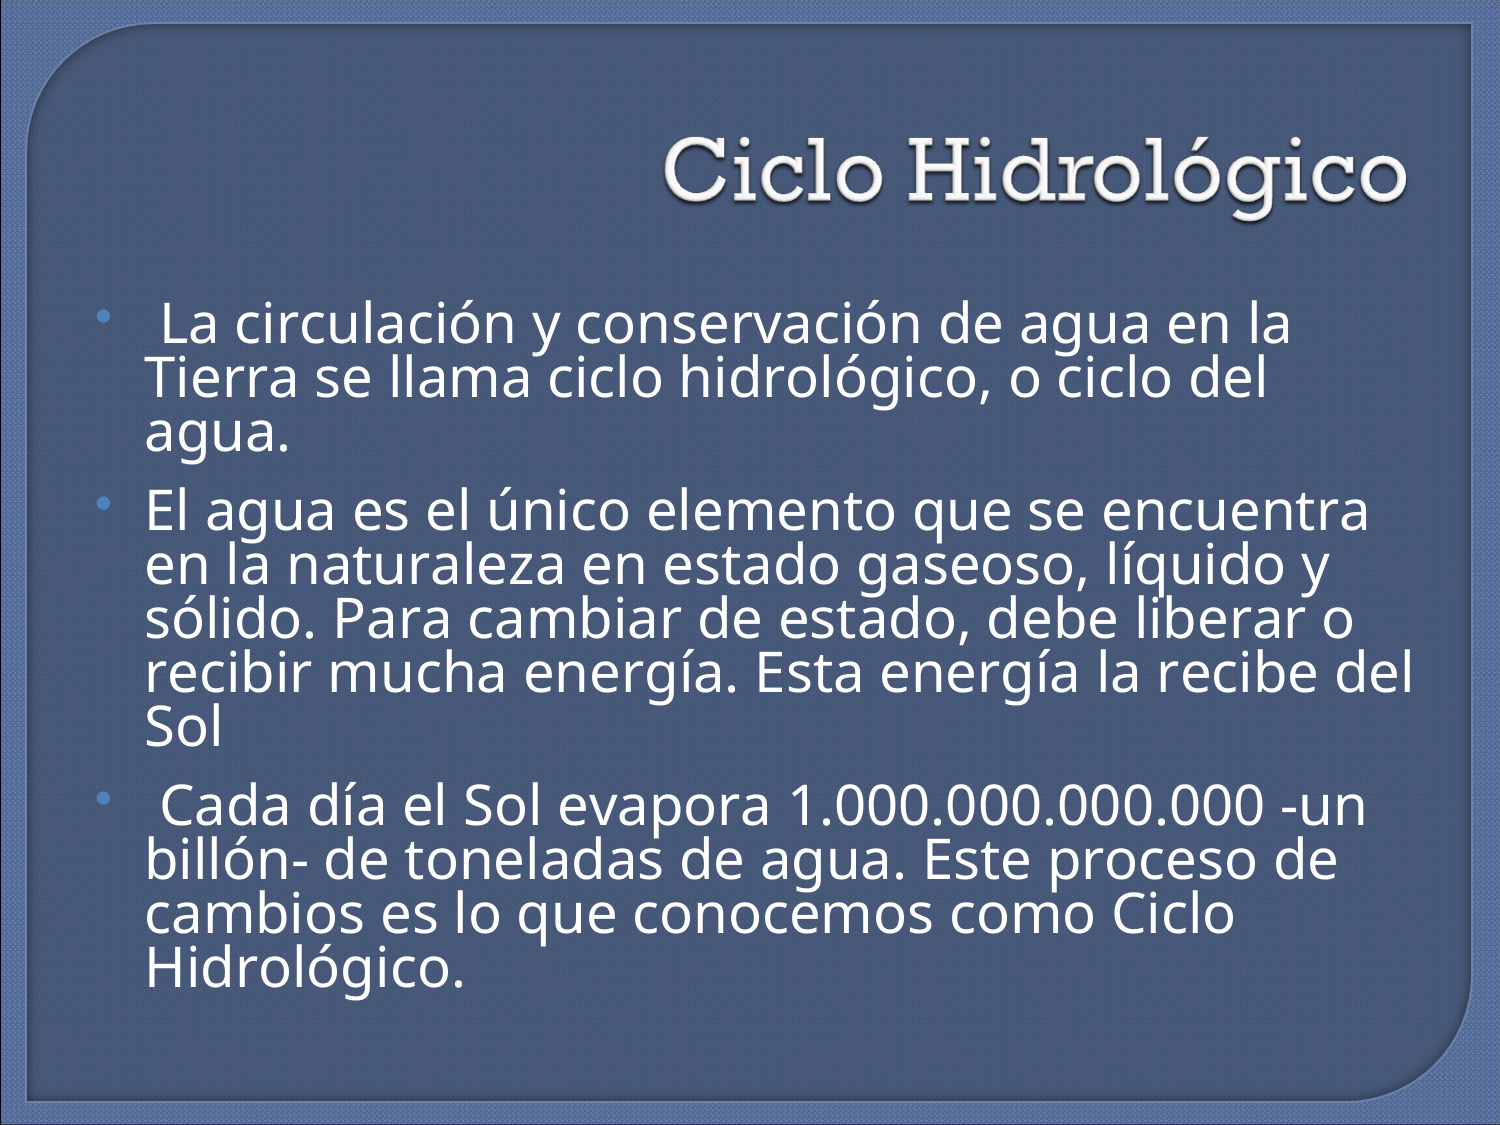

# La circulación y conservación de agua en la Tierra se llama ciclo hidrológico, o ciclo del agua.
El agua es el único elemento que se encuentra en la naturaleza en estado gaseoso, líquido y sólido. Para cambiar de estado, debe liberar o recibir mucha energía. Esta energía la recibe del Sol
 Cada día el Sol evapora 1.000.000.000.000 -un billón- de toneladas de agua. Este proceso de cambios es lo que conocemos como Ciclo Hidrológico.